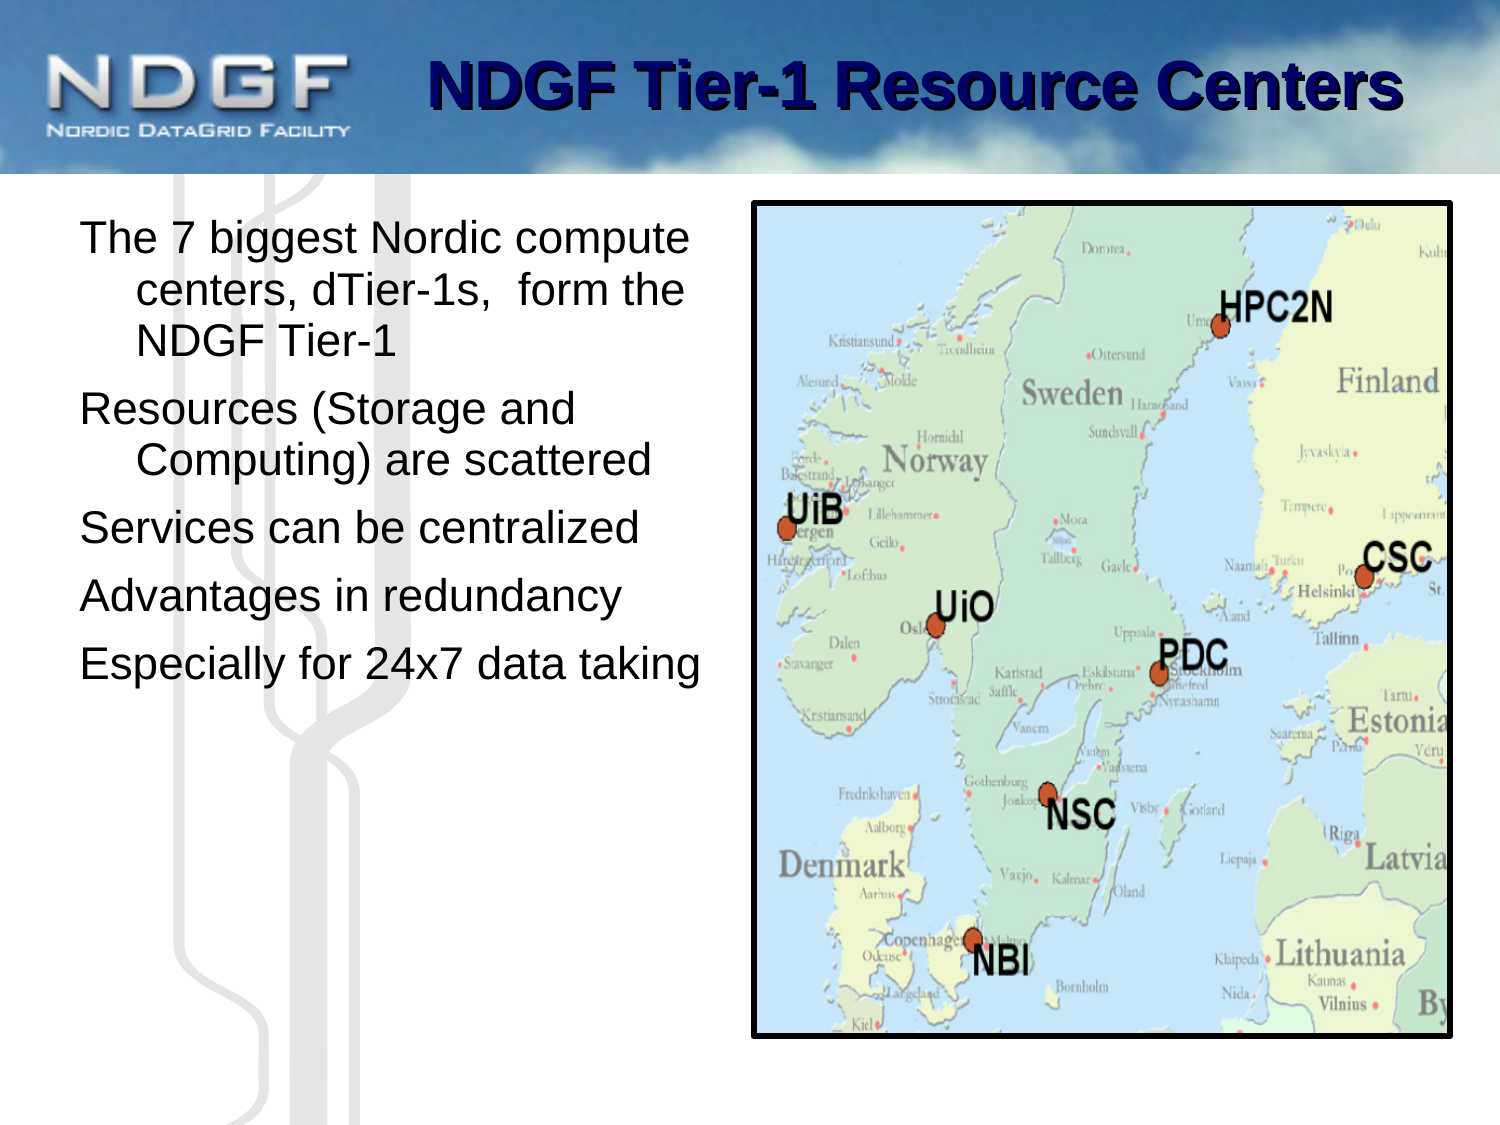

# NDGF Tier-1 Resource Centers
The 7 biggest Nordic compute centers, dTier-1s, form the NDGF Tier-1
Resources (Storage and Computing) are scattered
Services can be centralized
Advantages in redundancy
Especially for 24x7 data taking